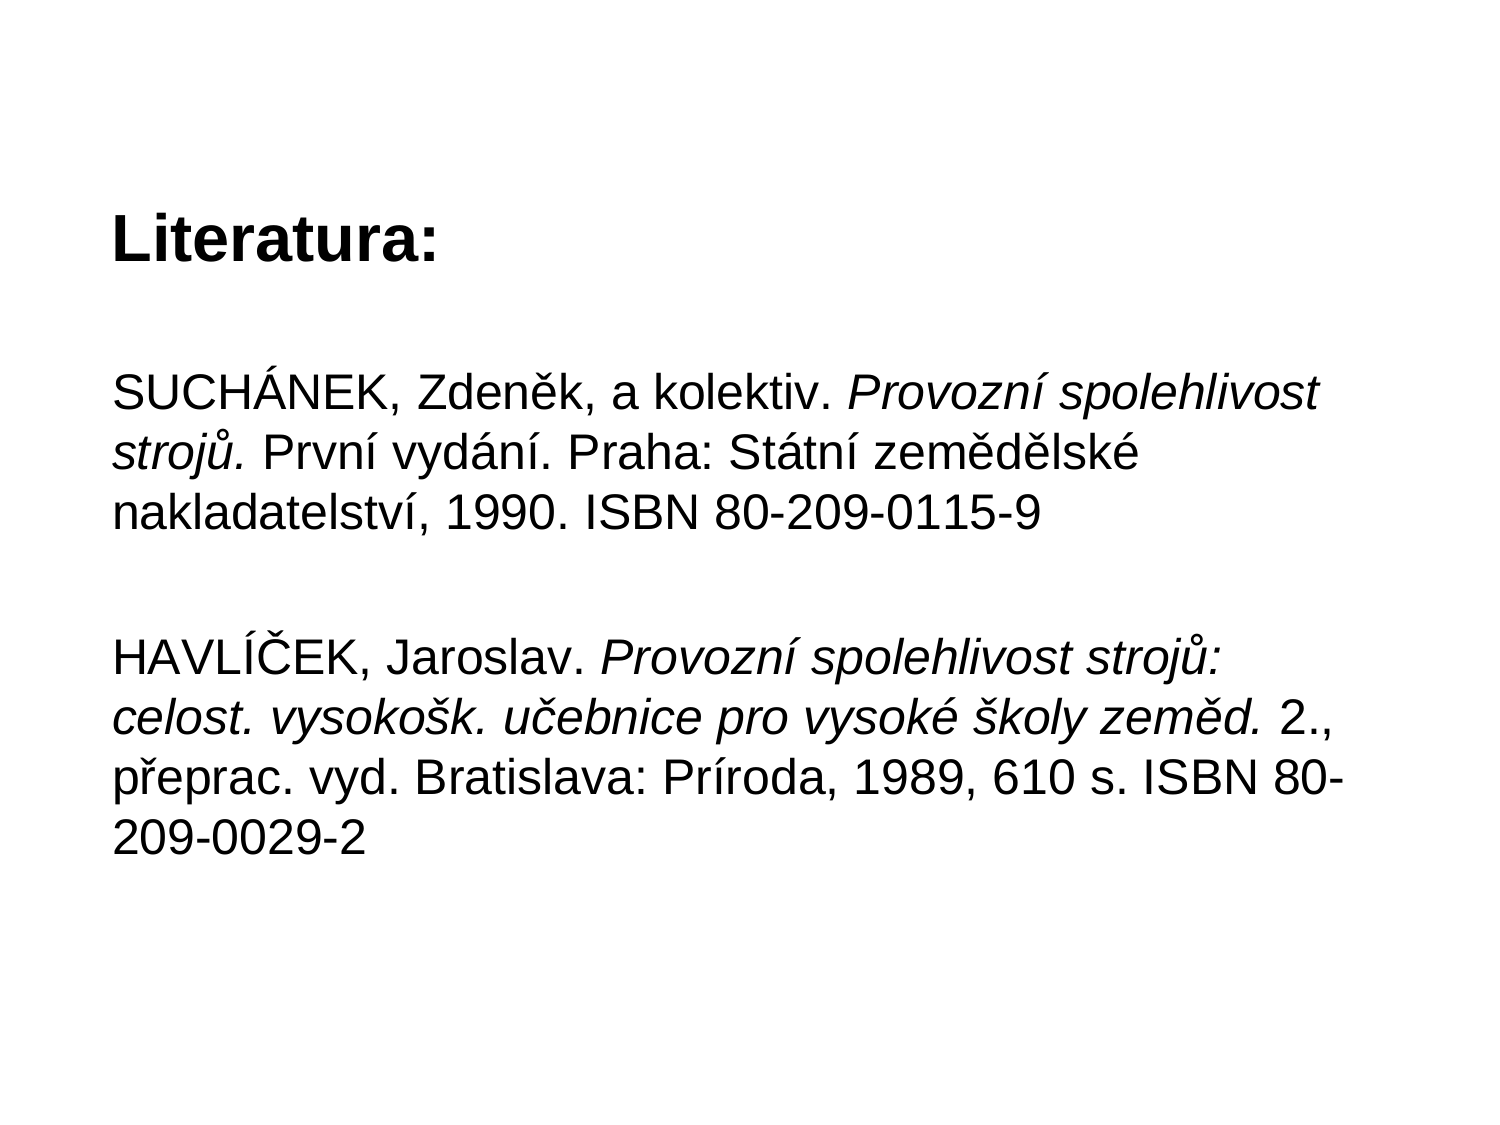

Literatura:
	SUCHÁNEK, Zdeněk, a kolektiv. Provozní spolehlivost strojů. První vydání. Praha: Státní zemědělské nakladatelství, 1990. ISBN 80-209-0115-9
	HAVLÍČEK, Jaroslav. Provozní spolehlivost strojů: celost. vysokošk. učebnice pro vysoké školy zeměd. 2., přeprac. vyd. Bratislava: Príroda, 1989, 610 s. ISBN 80-209-0029-2